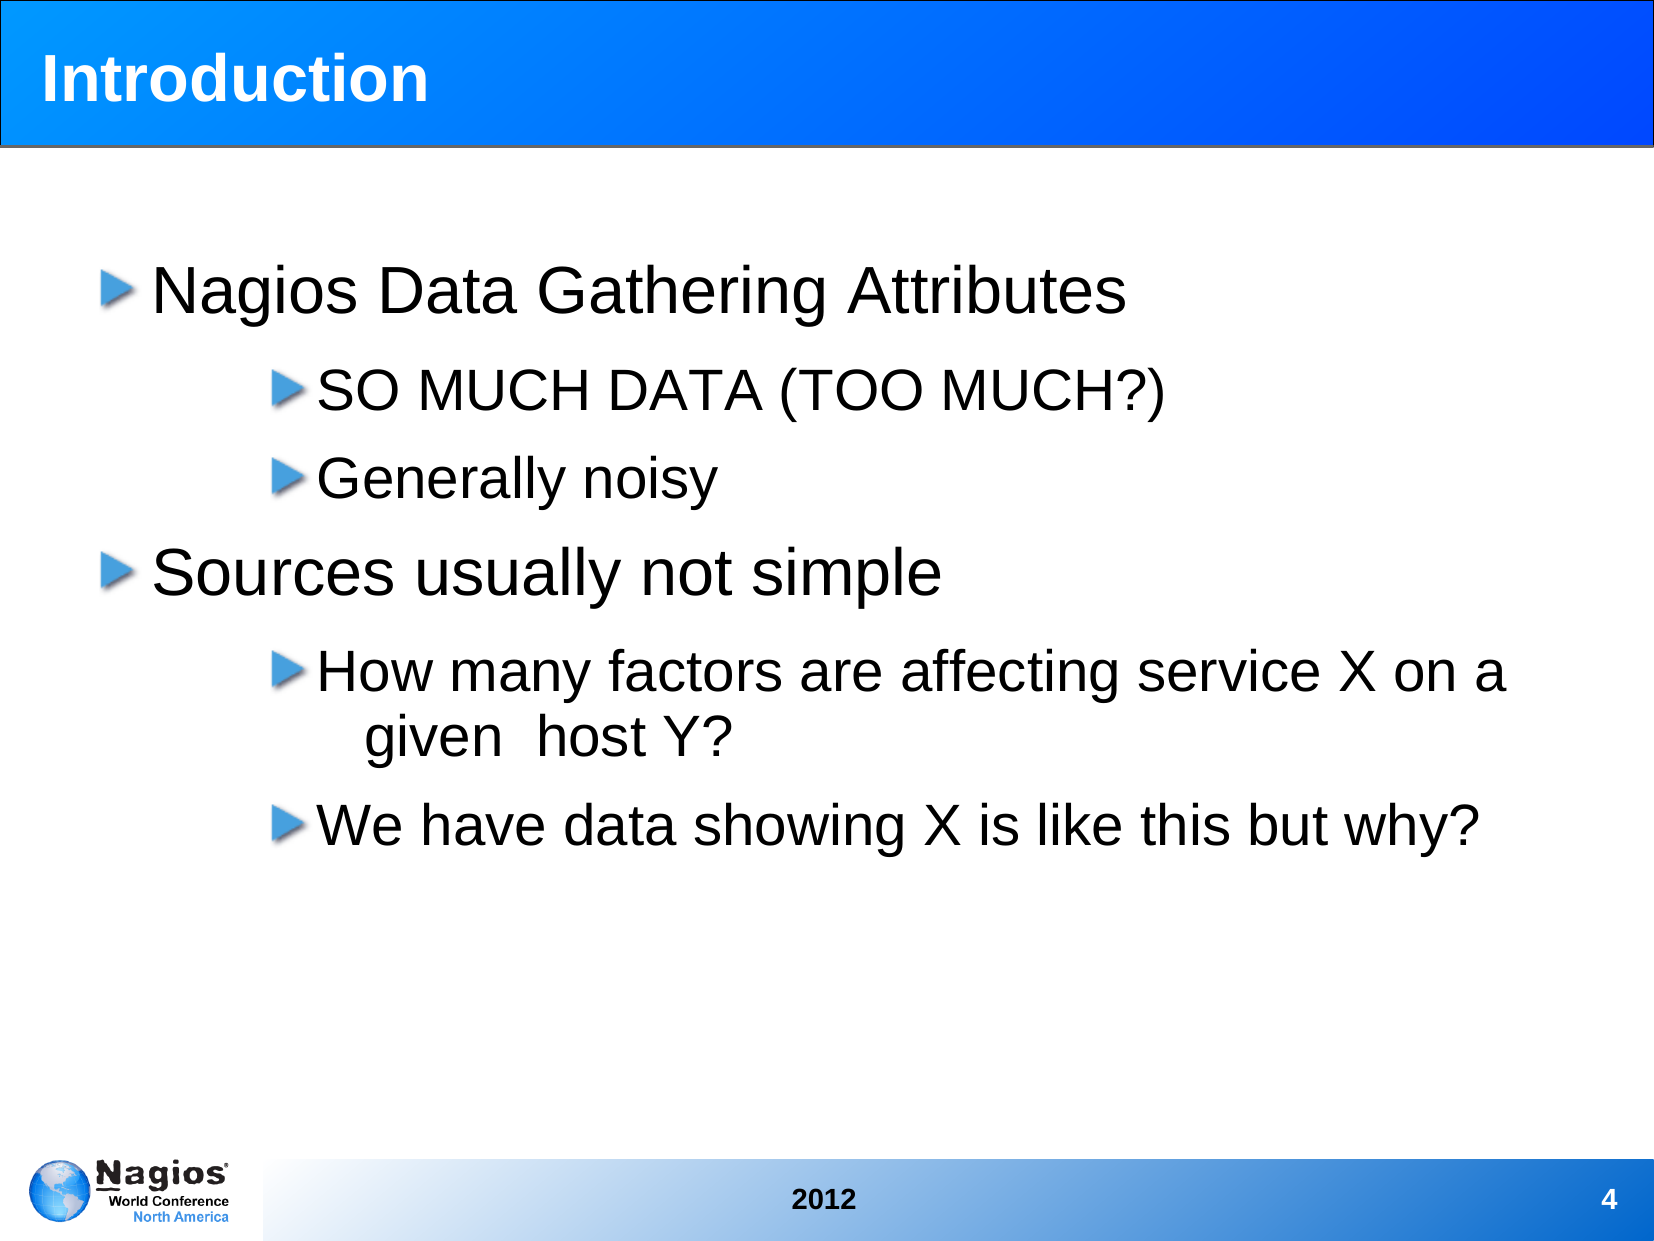

# Introduction
Nagios Data Gathering Attributes
SO MUCH DATA (TOO MUCH?)
Generally noisy
Sources usually not simple
How many factors are affecting service X on a given host Y?
We have data showing X is like this but why?
2011
4